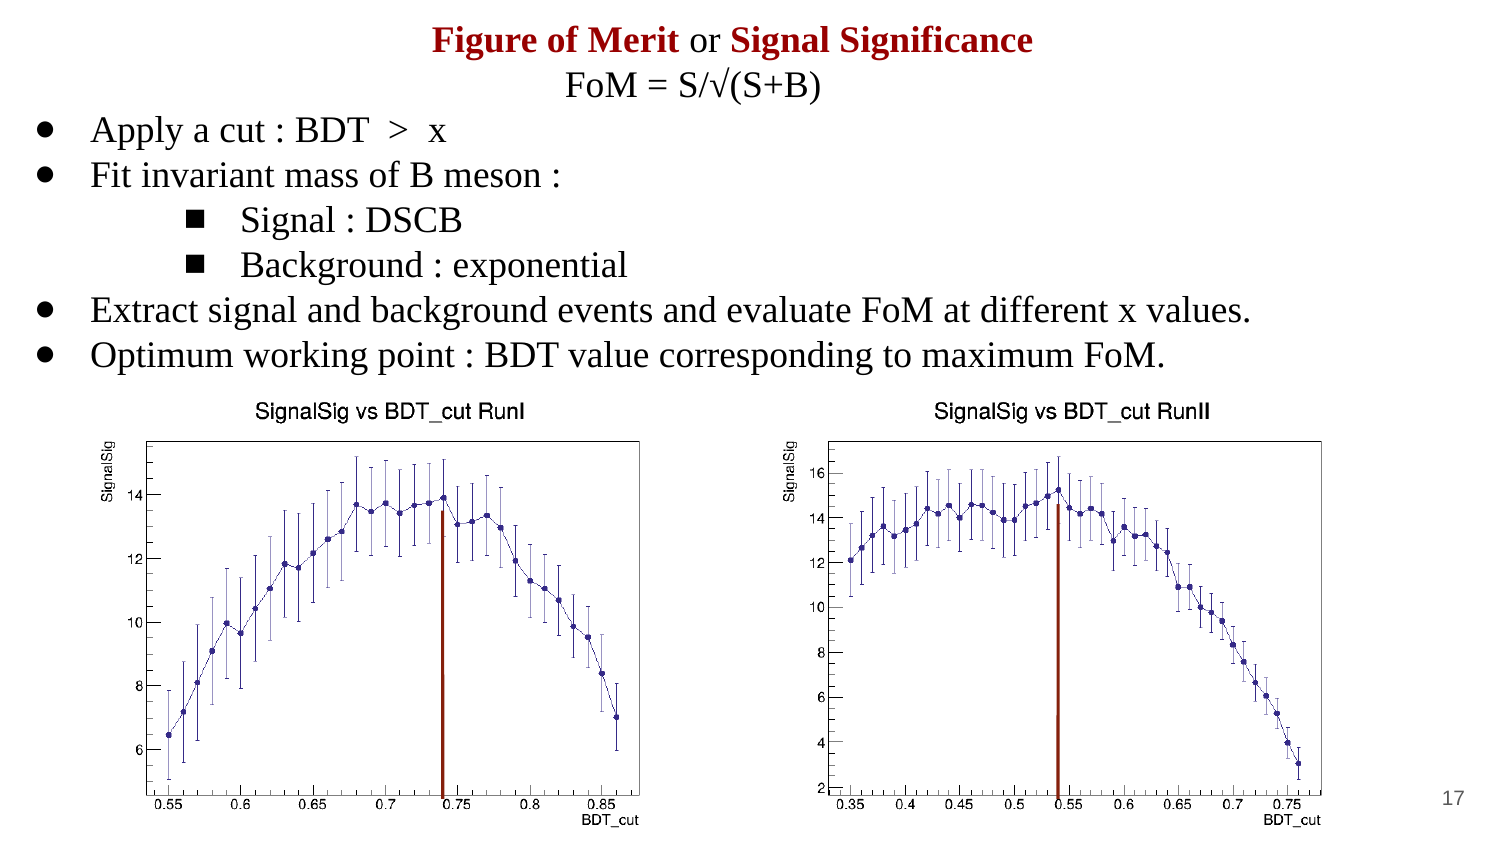

Figure of Merit or Signal Significance
 FoM = S/√(S+B)
Apply a cut : BDT > x
Fit invariant mass of B meson :
Signal : DSCB
Background : exponential
Extract signal and background events and evaluate FoM at different x values.
Optimum working point : BDT value corresponding to maximum FoM.